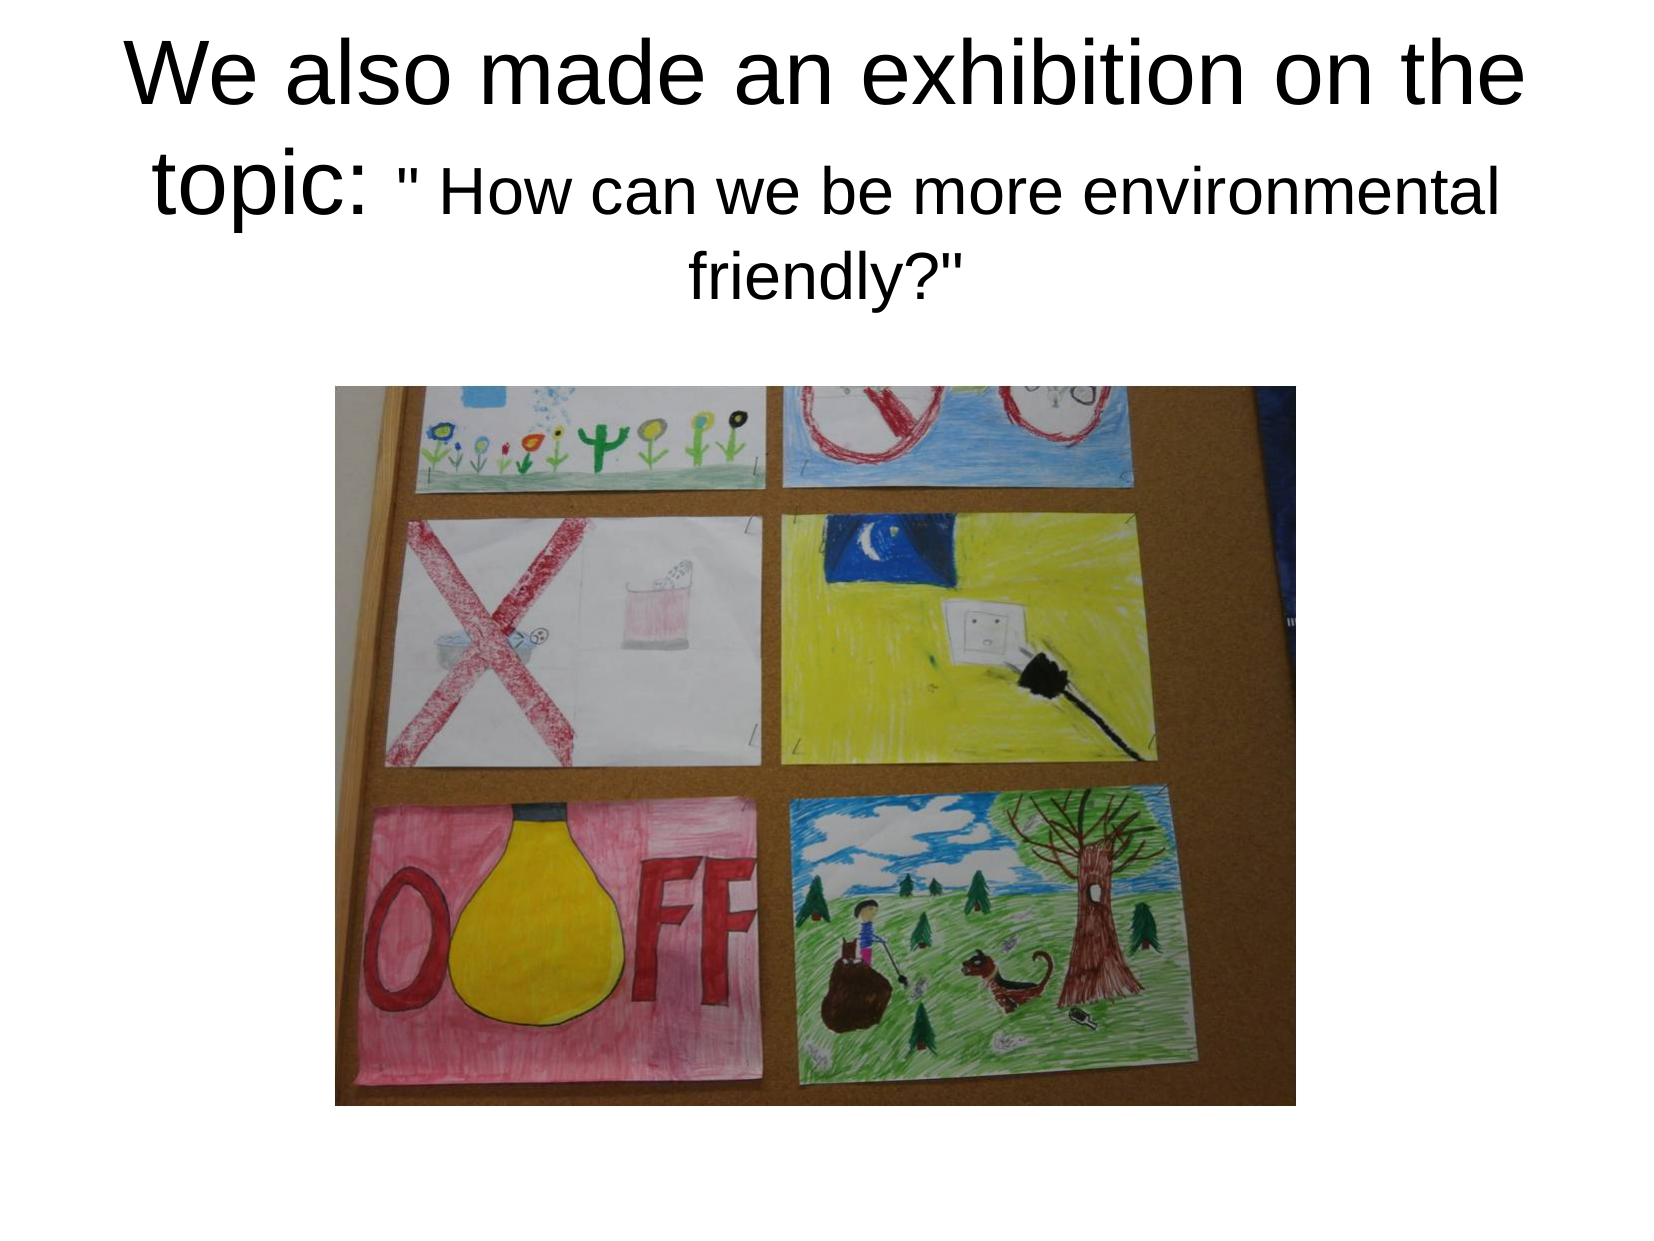

# We also made an exhibition on the topic: " How can we be more environmental friendly?"